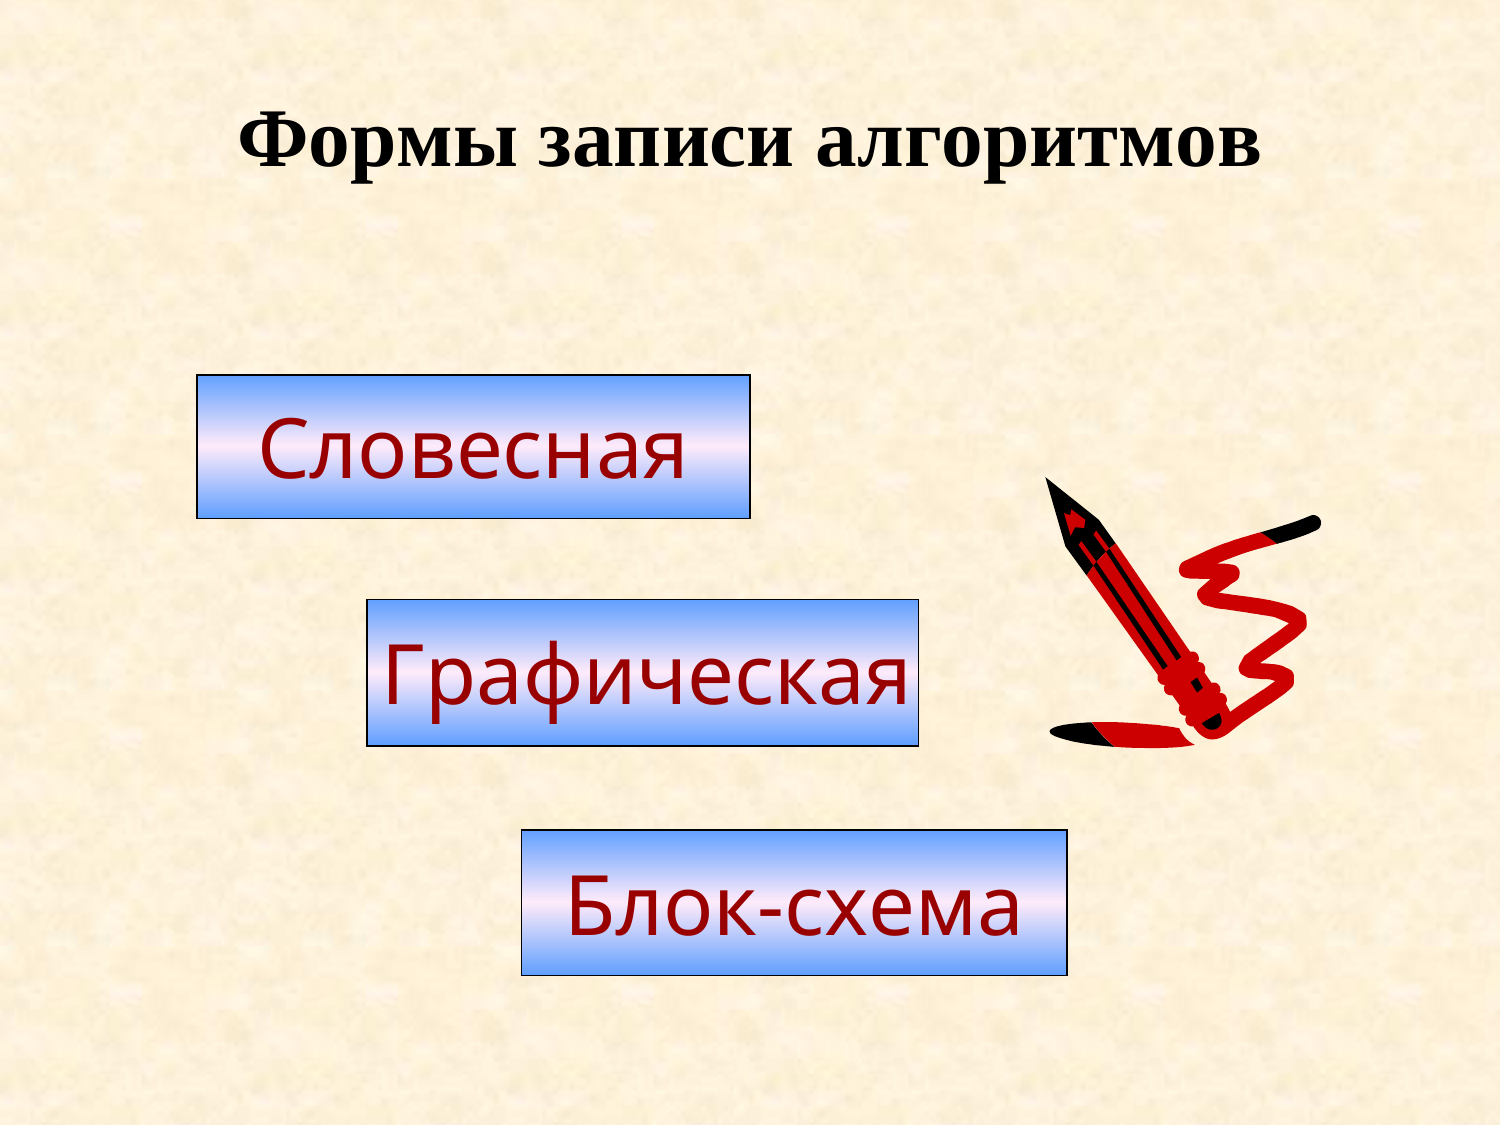

# Формы записи алгоритмов
Словесная
Графическая
Блок-схема